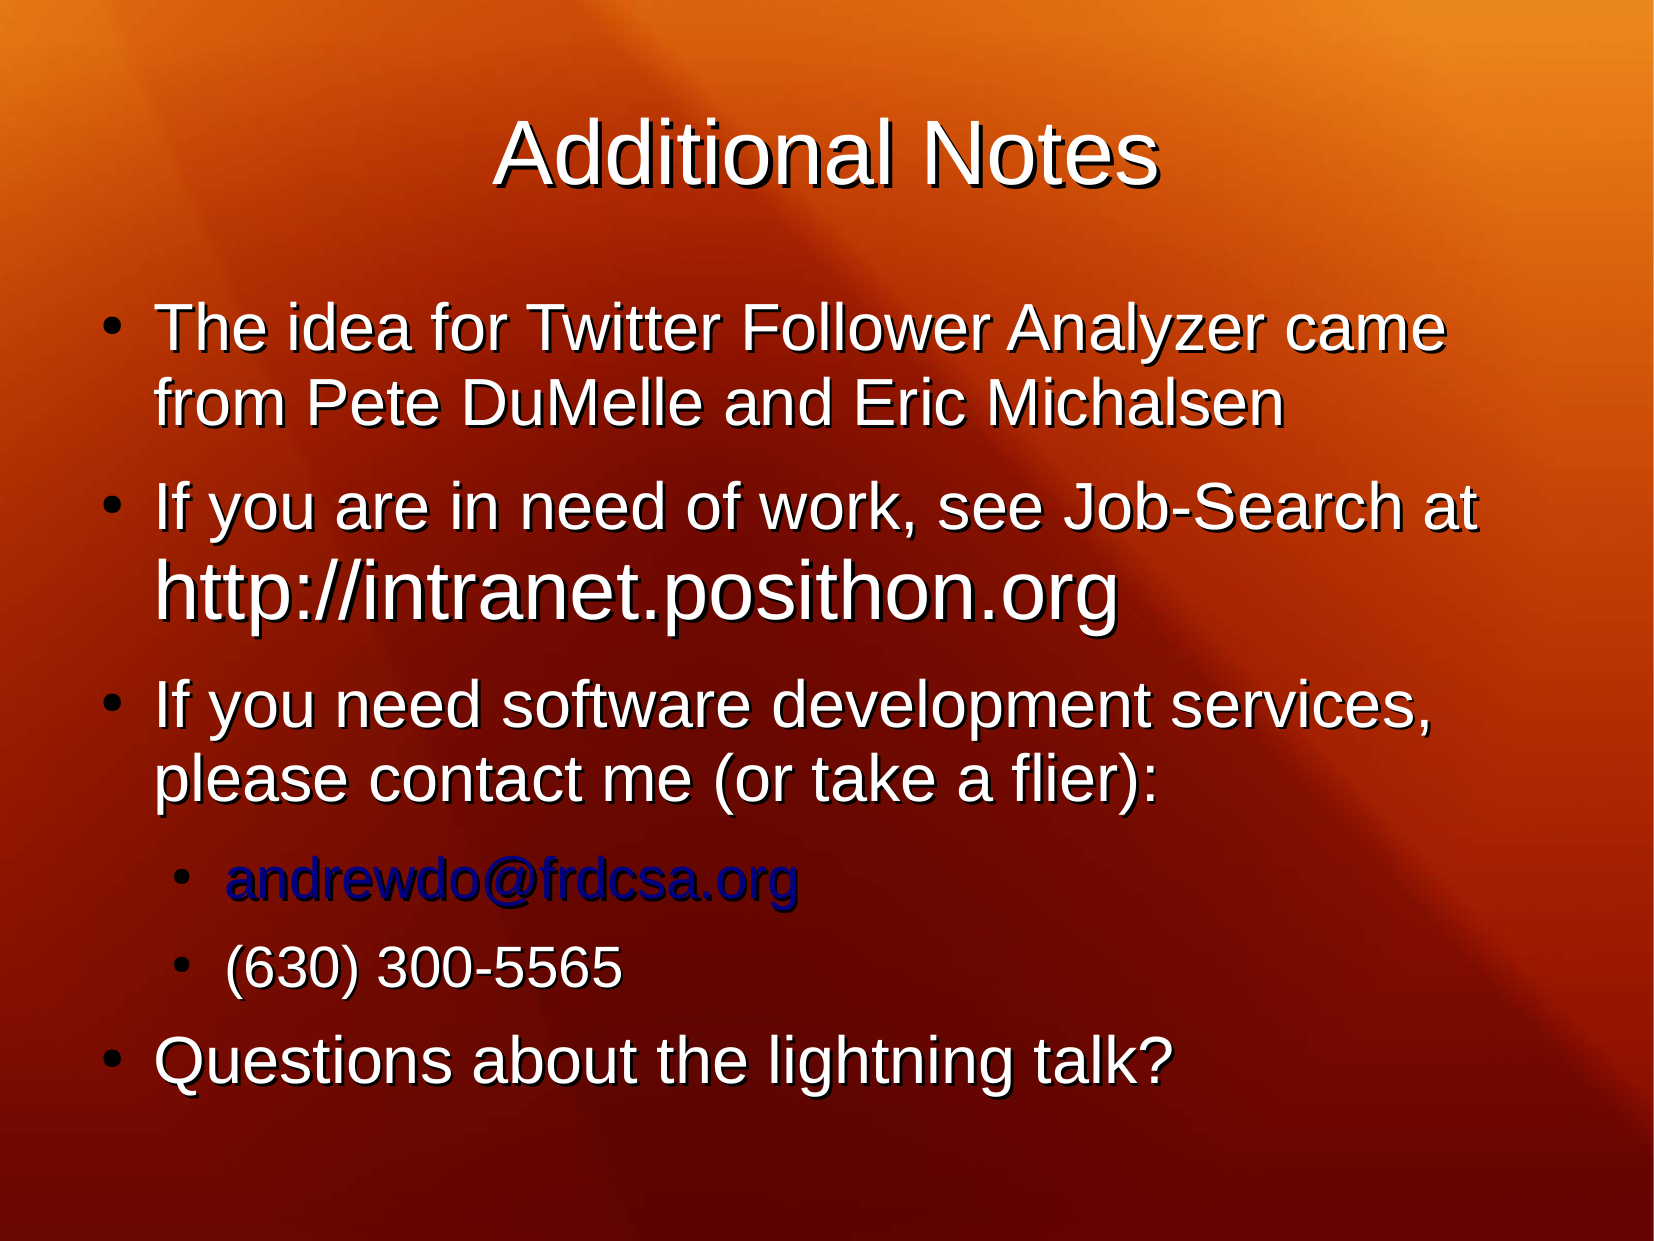

# Additional Notes
The idea for Twitter Follower Analyzer came from Pete DuMelle and Eric Michalsen
If you are in need of work, see Job-Search at http://intranet.posithon.org
If you need software development services, please contact me (or take a flier):
andrewdo@frdcsa.org
(630) 300-5565
Questions about the lightning talk?